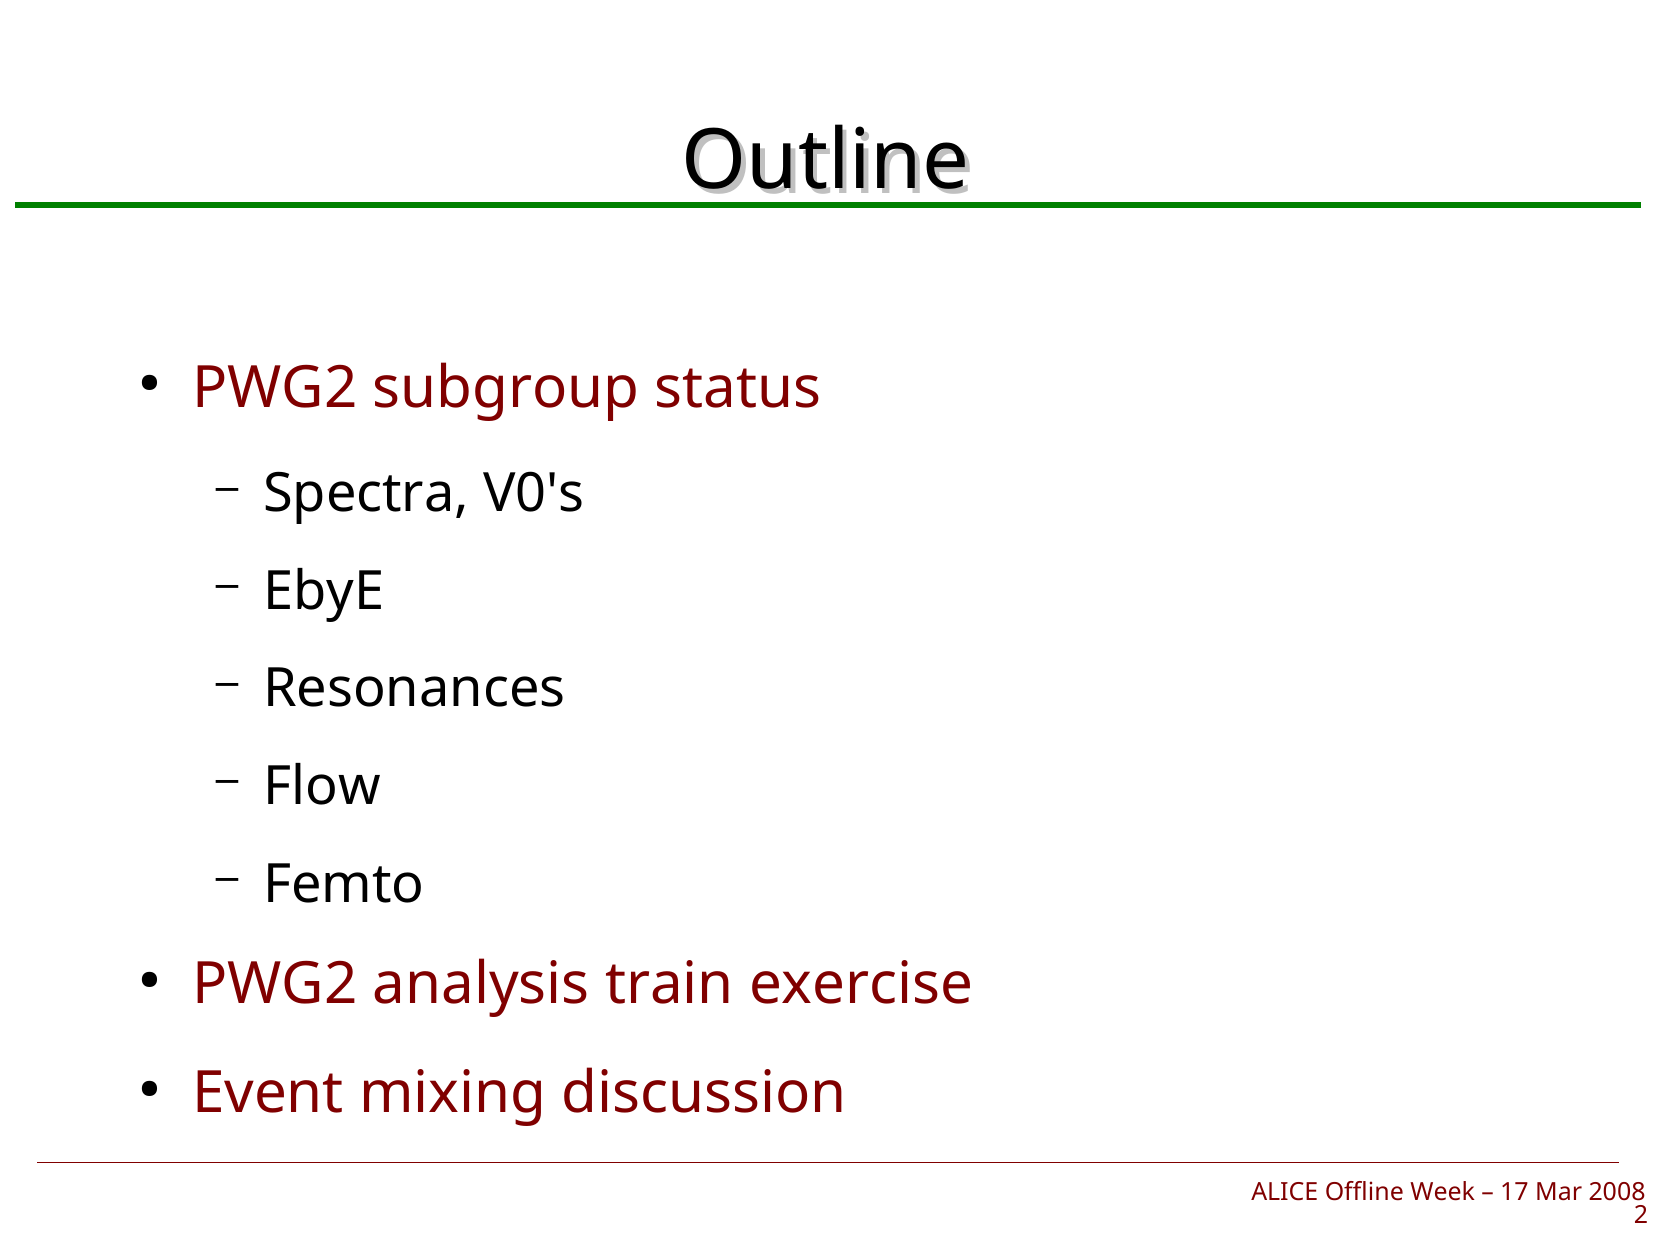

# Outline
PWG2 subgroup status
Spectra, V0's
EbyE
Resonances
Flow
Femto
PWG2 analysis train exercise
Event mixing discussion